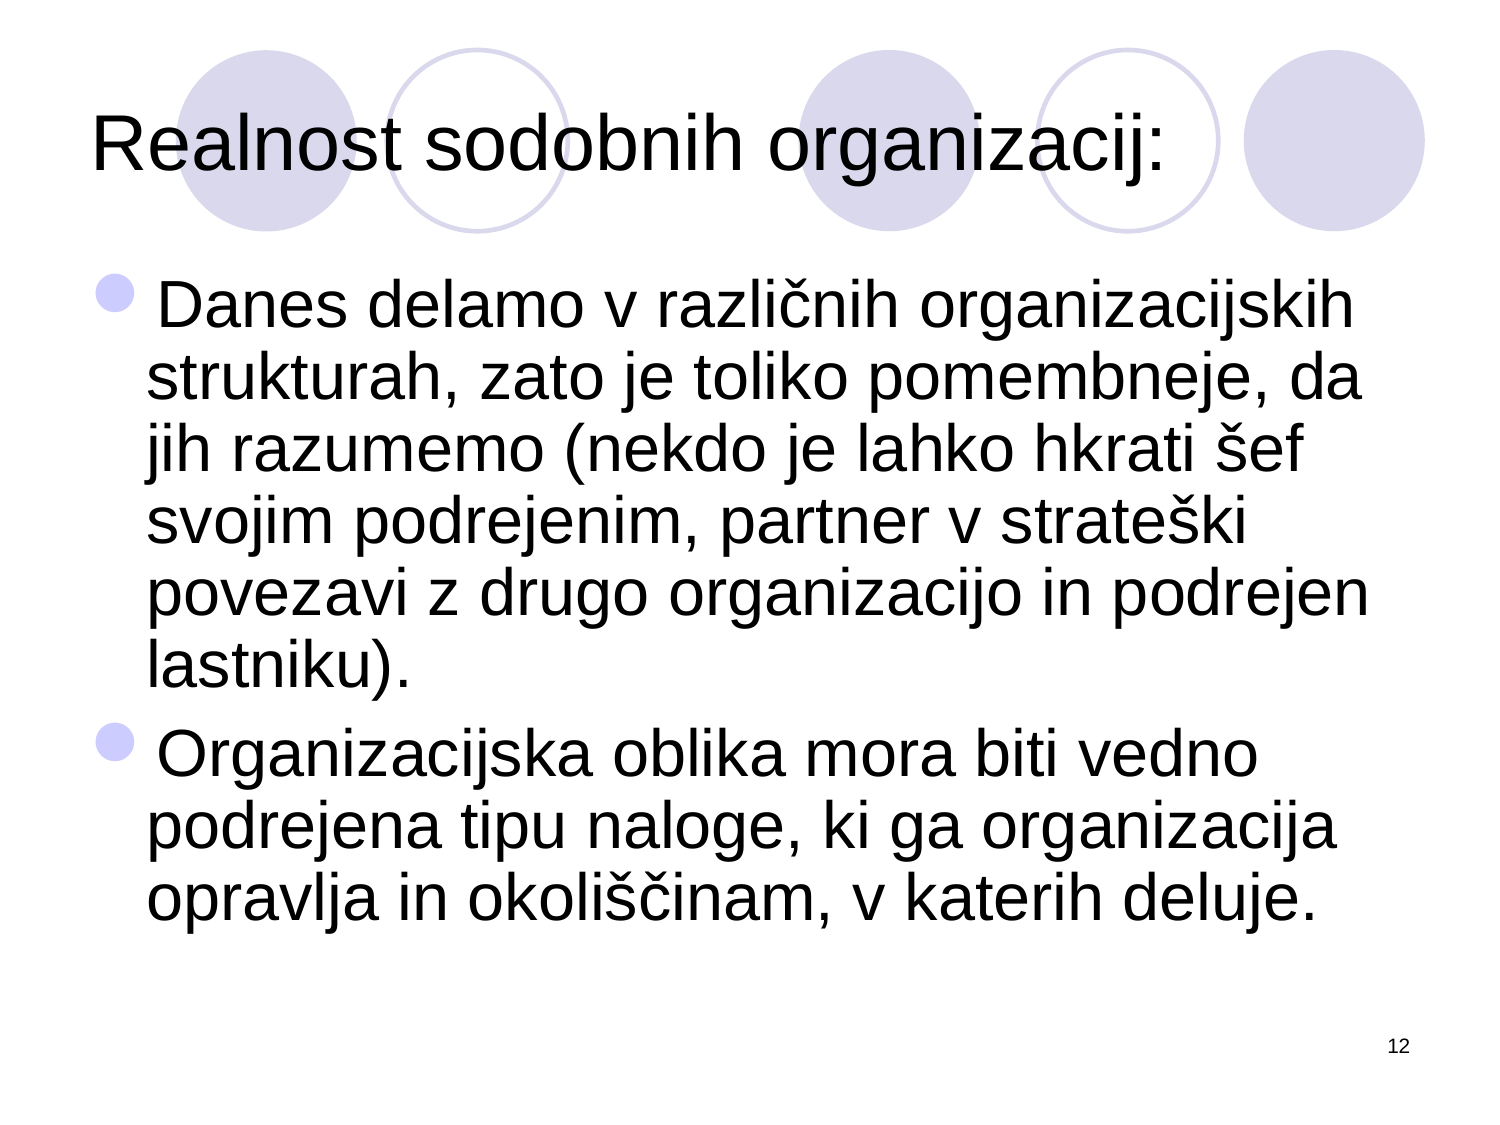

# Realnost sodobnih organizacij:
Danes delamo v različnih organizacijskih strukturah, zato je toliko pomembneje, da jih razumemo (nekdo je lahko hkrati šef svojim podrejenim, partner v strateški povezavi z drugo organizacijo in podrejen lastniku).
Organizacijska oblika mora biti vedno podrejena tipu naloge, ki ga organizacija opravlja in okoliščinam, v katerih deluje.